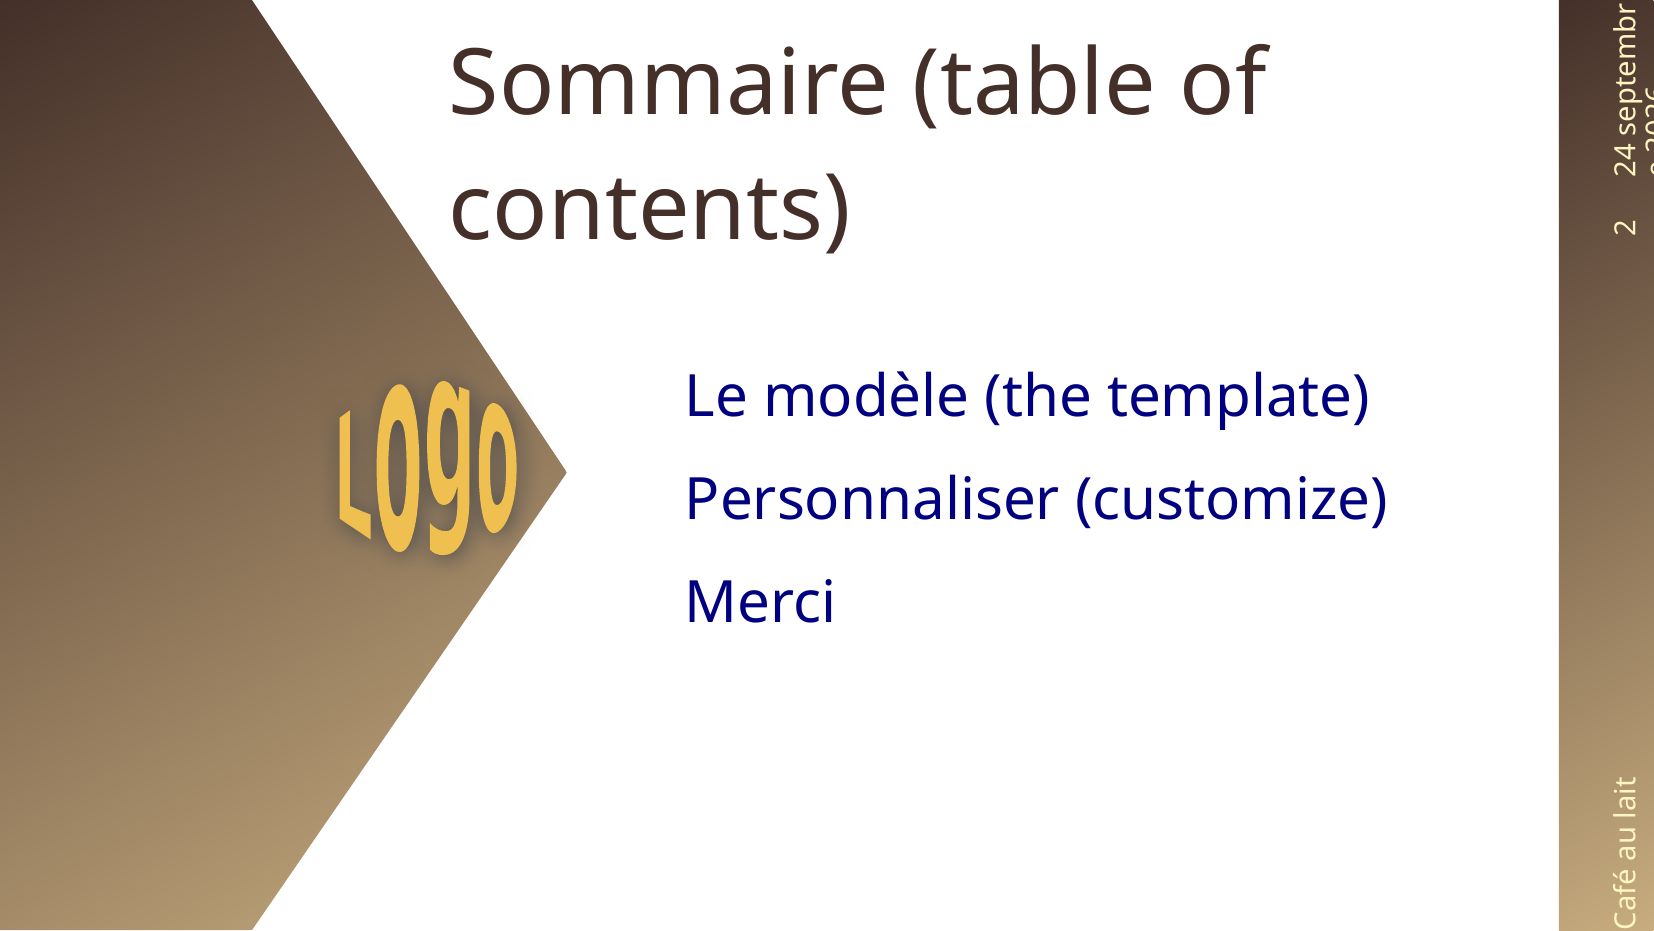

# Sommaire (table of contents)
2
Le modèle (the template)
Personnaliser (customize)
Merci
Café au lait